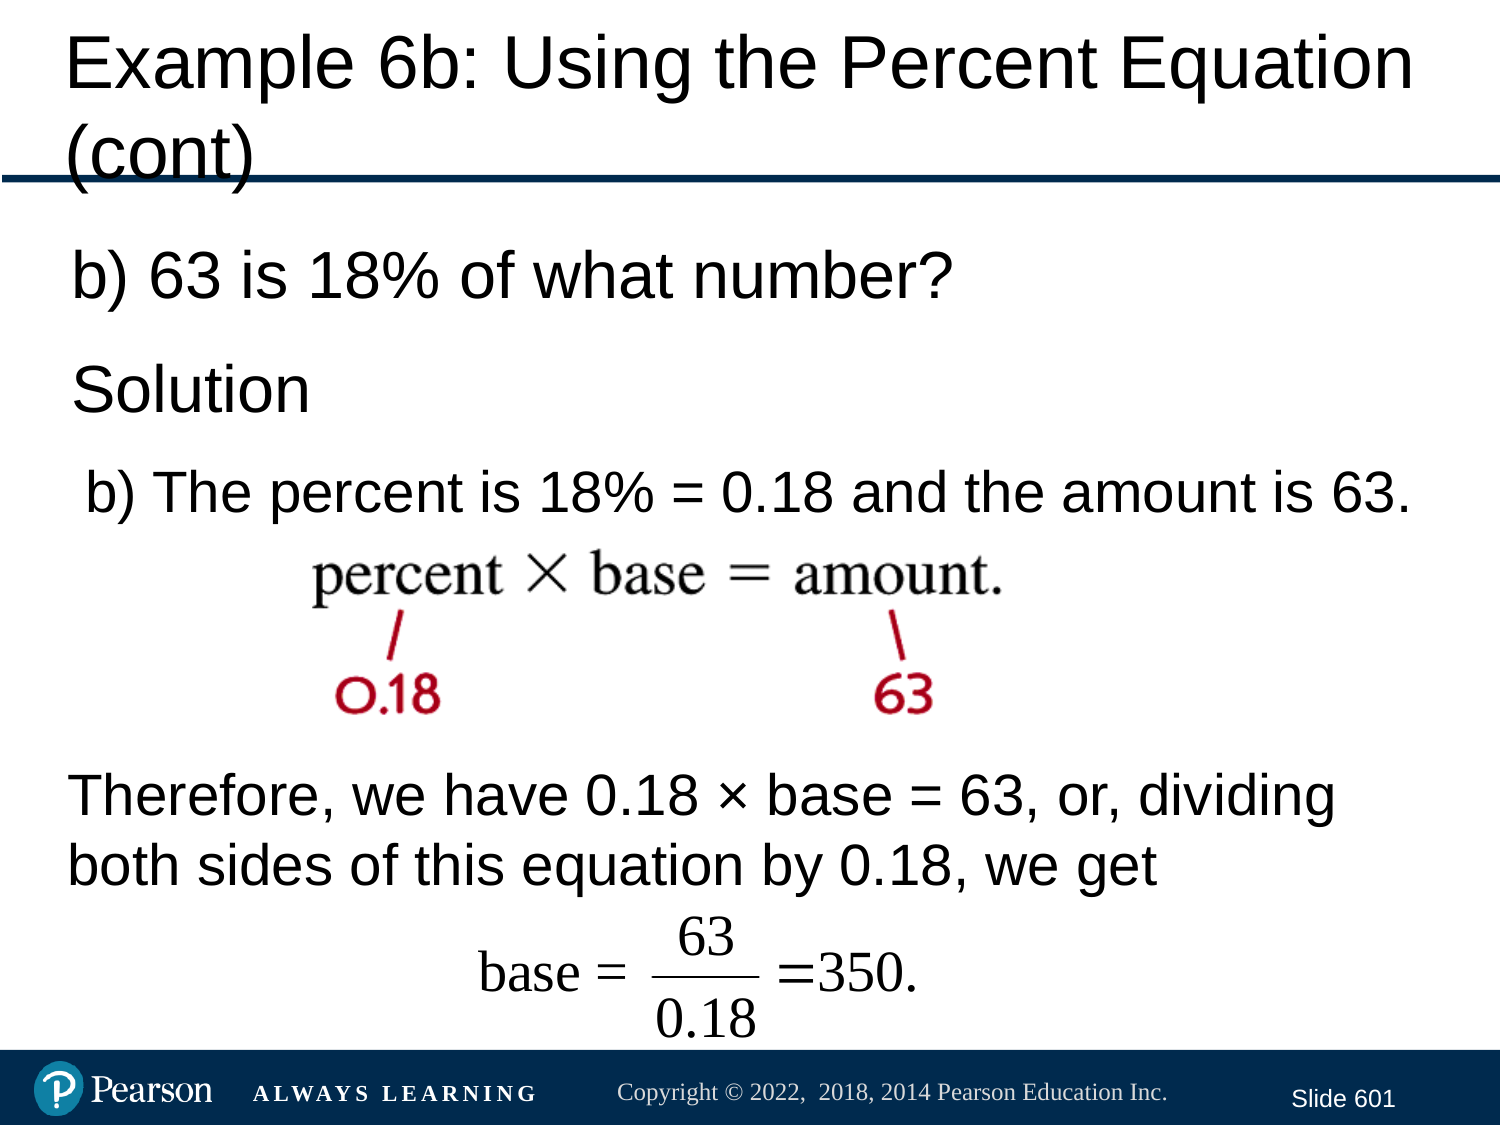

# Example 6b: Using the Percent Equation (cont)
b) 63 is 18% of what number?
Solution
b) The percent is 18% = 0.18 and the amount is 63.
Therefore, we have 0.18 × base = 63, or, dividing both sides of this equation by 0.18, we get